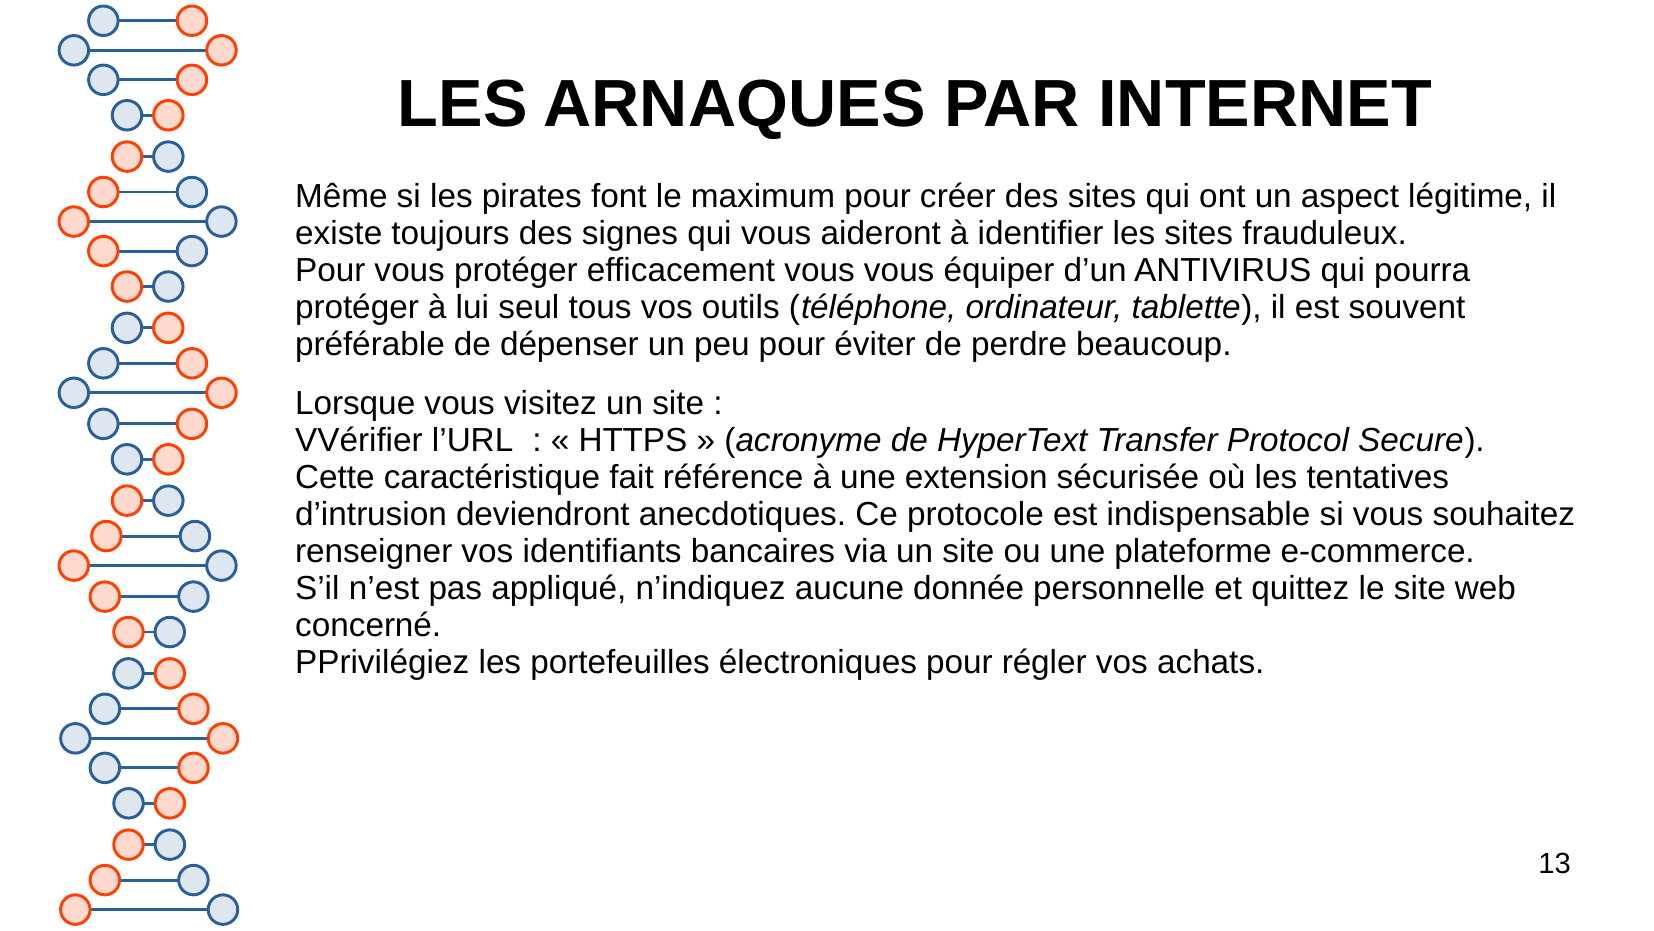

LES ARNAQUES PAR INTERNET
# Même si les pirates font le maximum pour créer des sites qui ont un aspect légitime, il existe toujours des signes qui vous aideront à identifier les sites frauduleux.  Pour vous protéger efficacement vous vous équiper d’un ANTIVIRUS qui pourra protéger à lui seul tous vos outils (téléphone, ordinateur, tablette), il est souvent préférable de dépenser un peu pour éviter de perdre beaucoup.
Lorsque vous visitez un site :
VVérifier l’URL  : « HTTPS » (acronyme de HyperText Transfer Protocol Secure).
Cette caractéristique fait référence à une extension sécurisée où les tentatives d’intrusion deviendront anecdotiques. Ce protocole est indispensable si vous souhaitez renseigner vos identifiants bancaires via un site ou une plateforme e-commerce. 
S’il n’est pas appliqué, n’indiquez aucune donnée personnelle et quittez le site web concerné.
PPrivilégiez les portefeuilles électroniques pour régler vos achats.
13